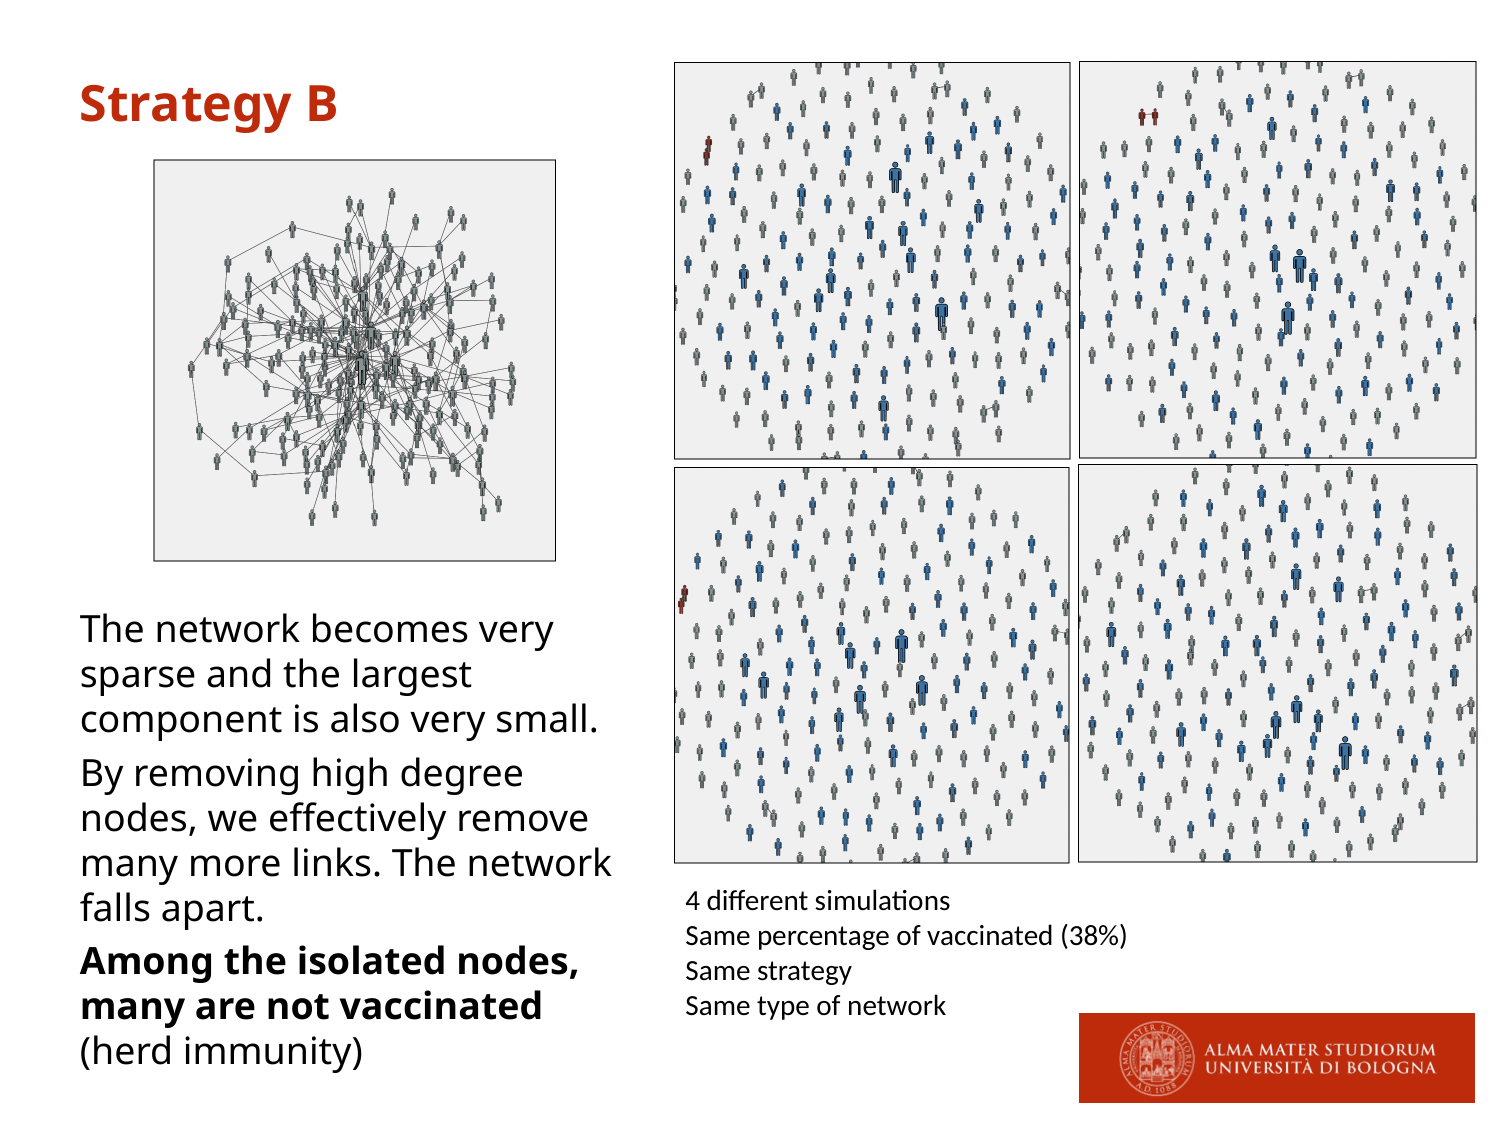

# Strategy B
The network becomes very sparse and the largest component is also very small.
By removing high degree nodes, we effectively remove many more links. The network falls apart.
Among the isolated nodes, many are not vaccinated (herd immunity)
4 different simulations
Same percentage of vaccinated (38%)
Same strategy
Same type of network